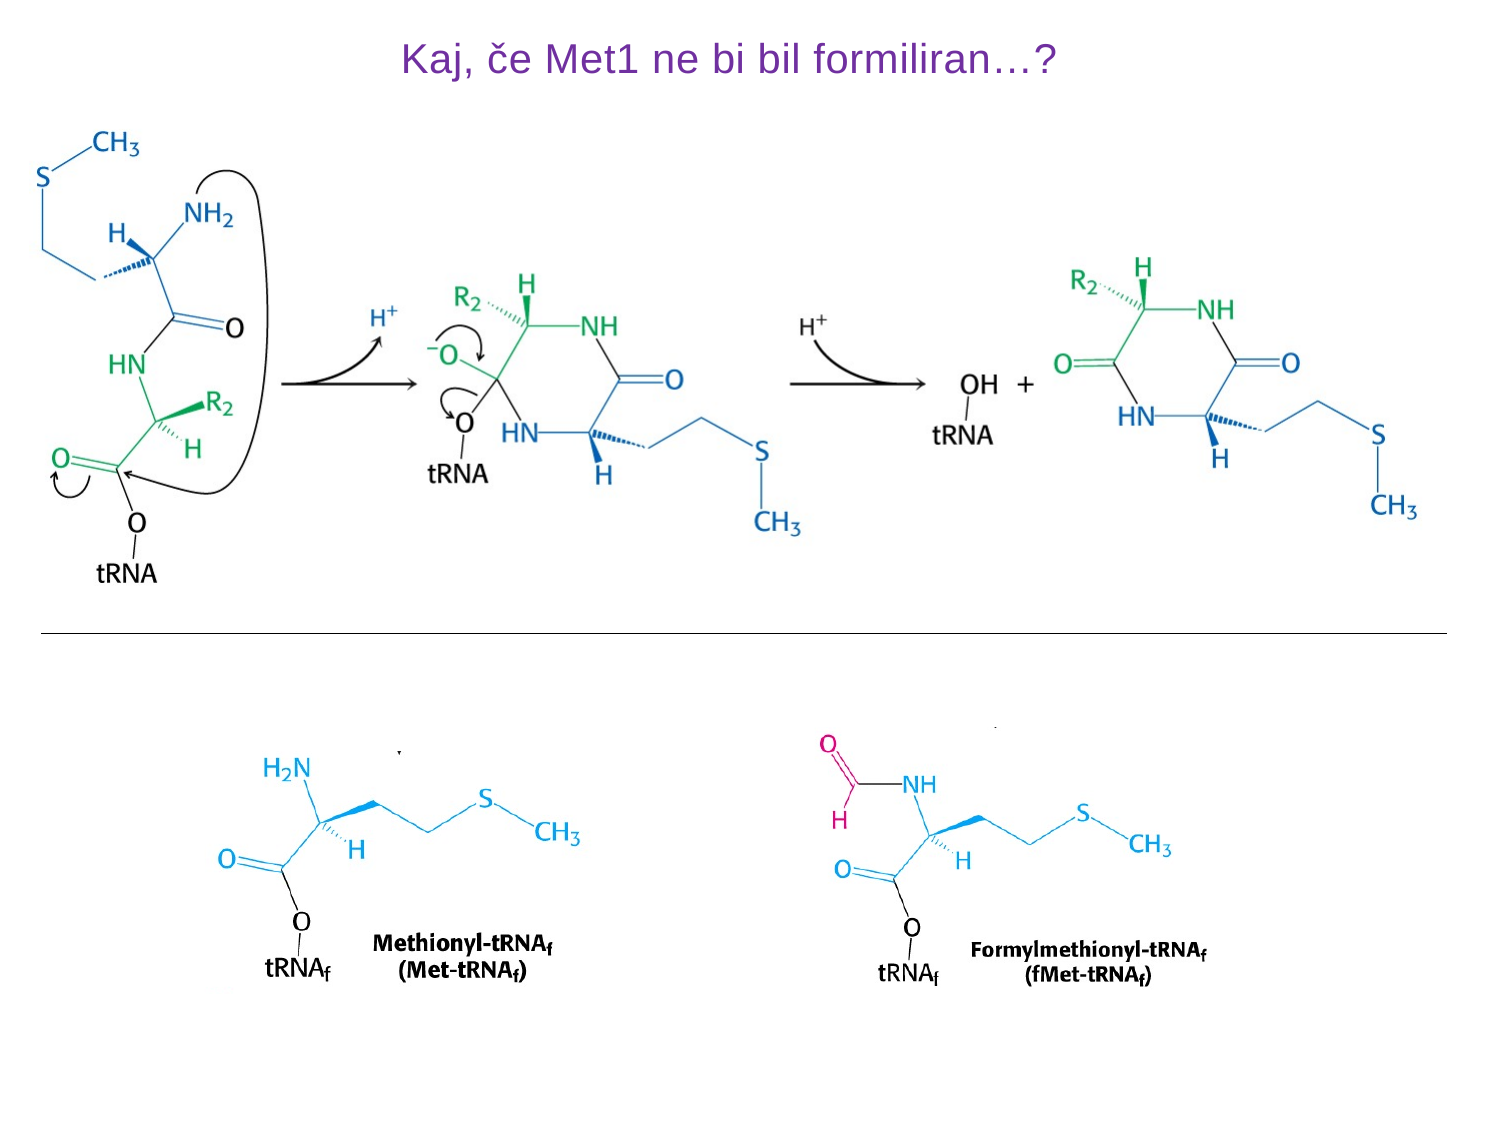

Kaj, če Met1 ne bi bil formiliran…?